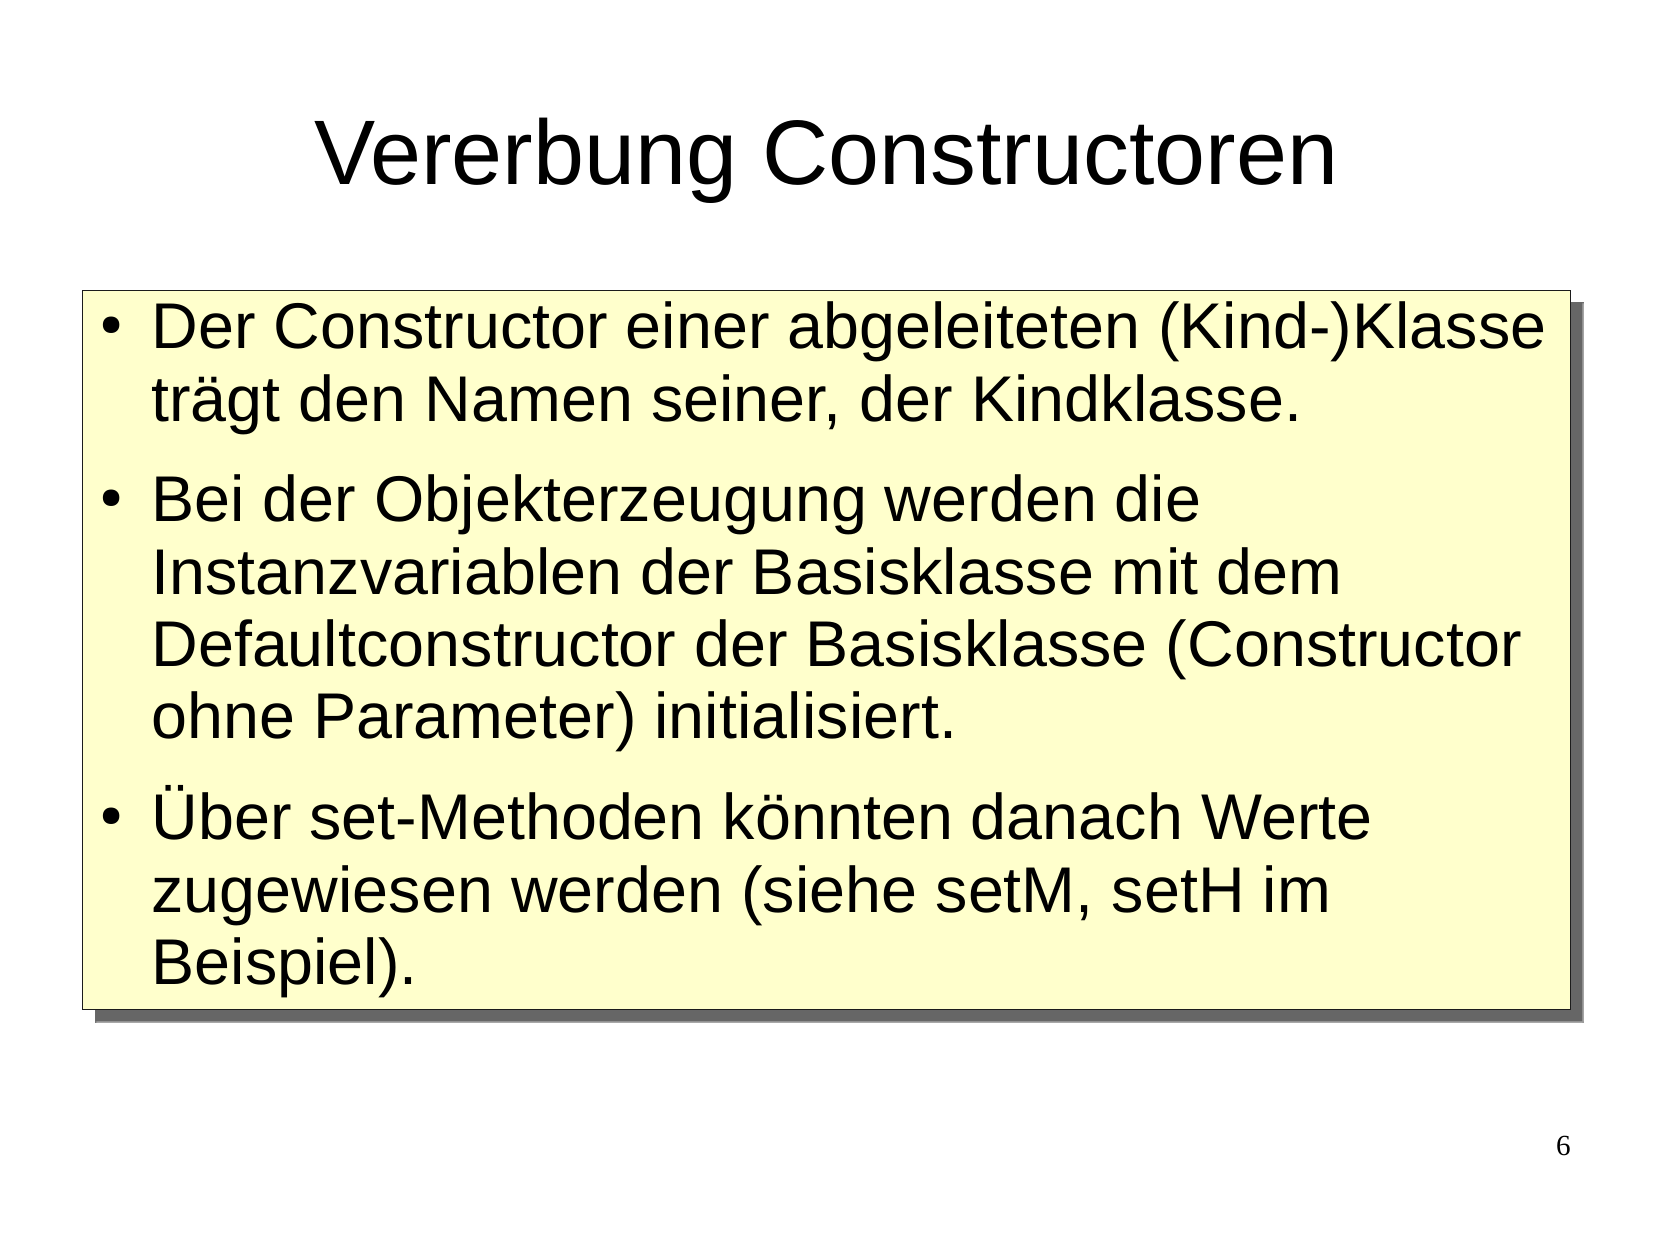

# Vererbung Constructoren
Der Constructor einer abgeleiteten (Kind-)Klasse trägt den Namen seiner, der Kindklasse.
Bei der Objekterzeugung werden die Instanzvariablen der Basisklasse mit dem Defaultconstructor der Basisklasse (Constructor ohne Parameter) initialisiert.
Über set-Methoden könnten danach Werte zugewiesen werden (siehe setM, setH im Beispiel).
6